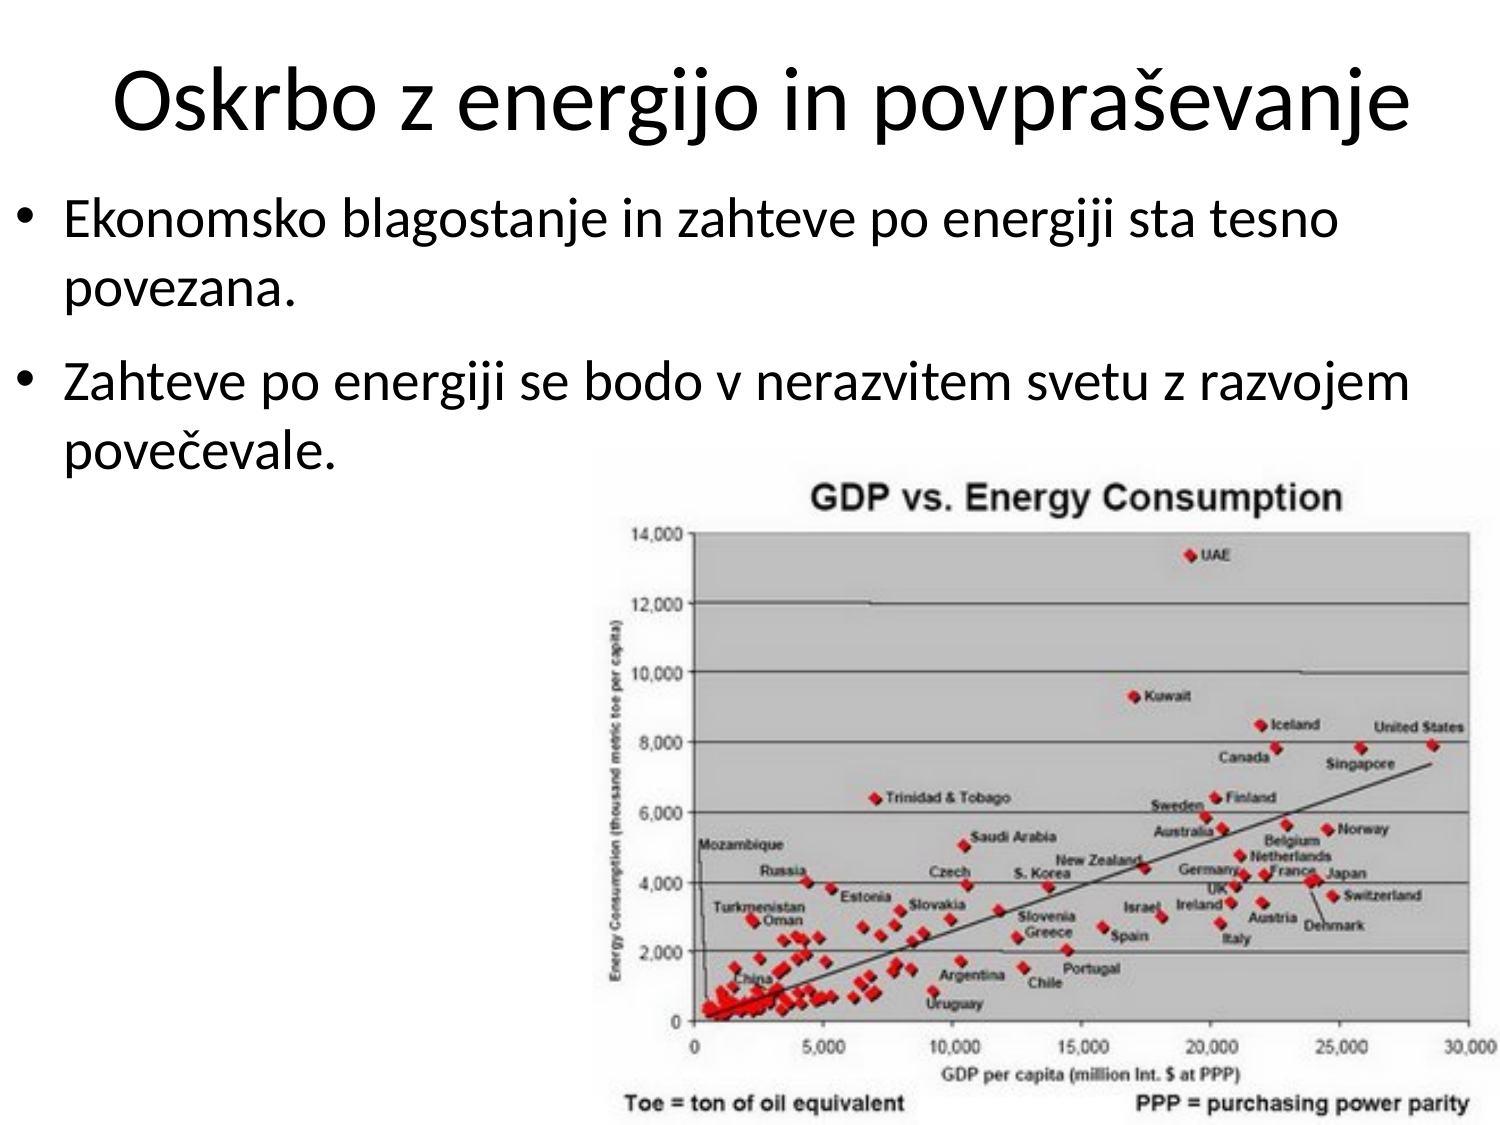

# Oskrbo z energijo in povpraševanje
Ekonomsko blagostanje in zahteve po energiji sta tesno povezana.
Zahteve po energiji se bodo v nerazvitem svetu z razvojem povečevale.